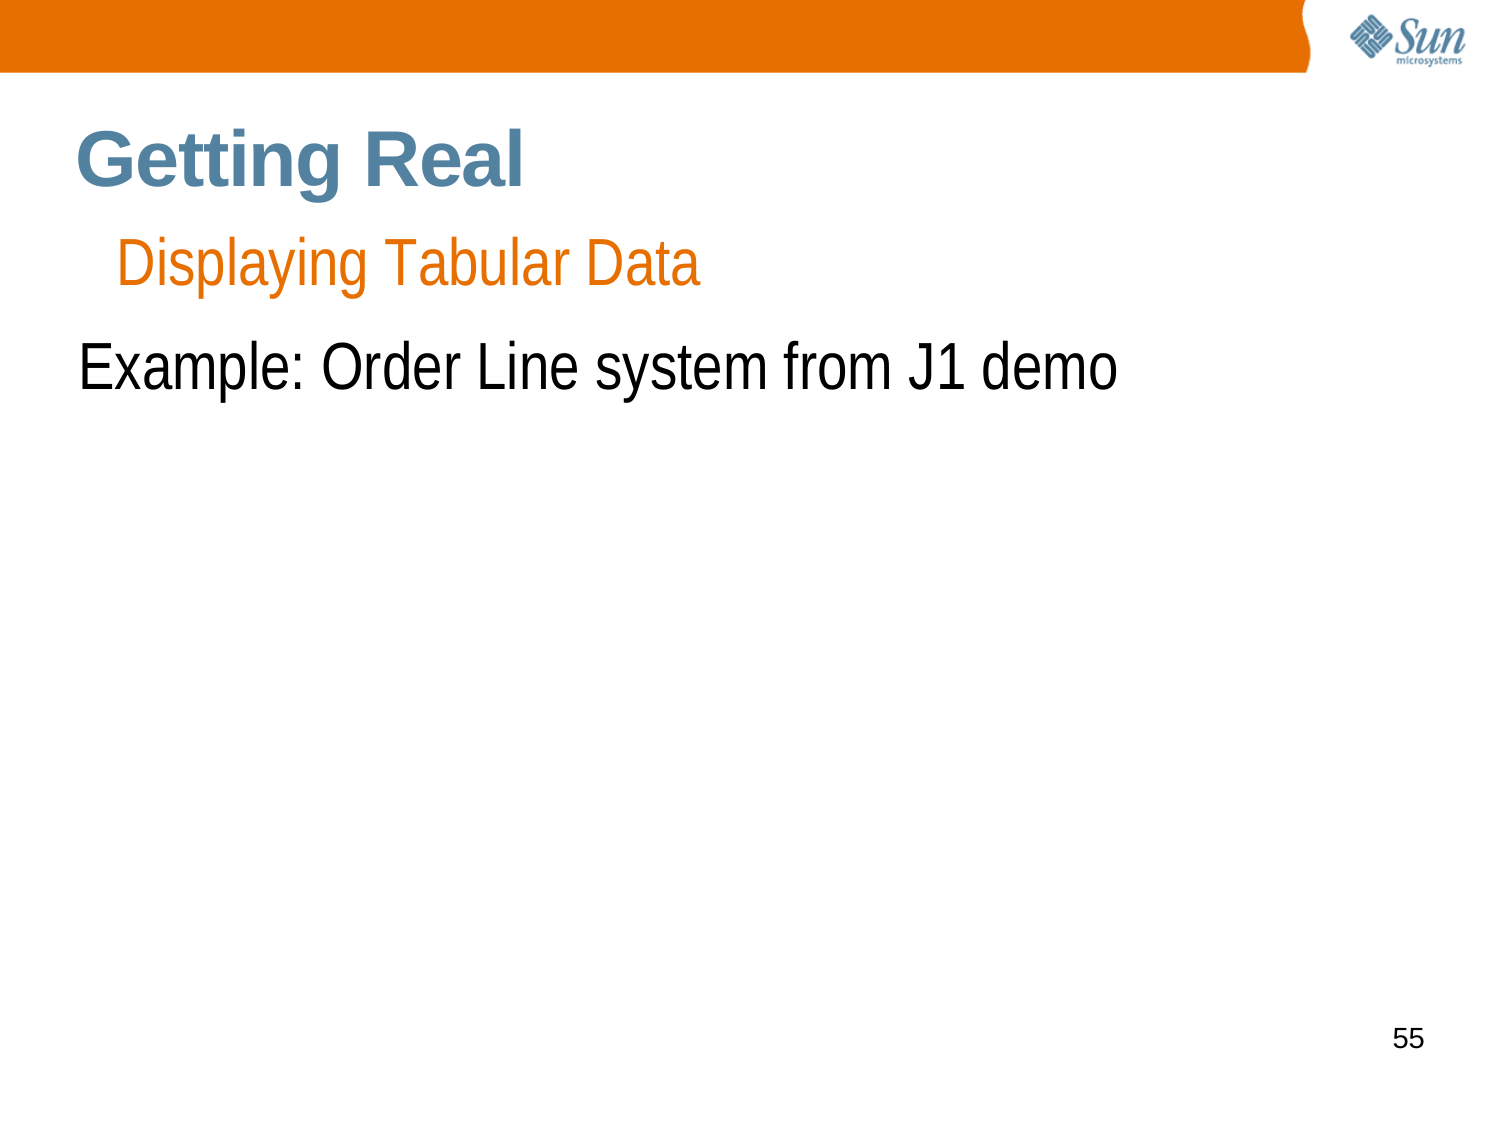

# Getting Real
Displaying Tabular Data
Example: Order Line system from J1 demo
55